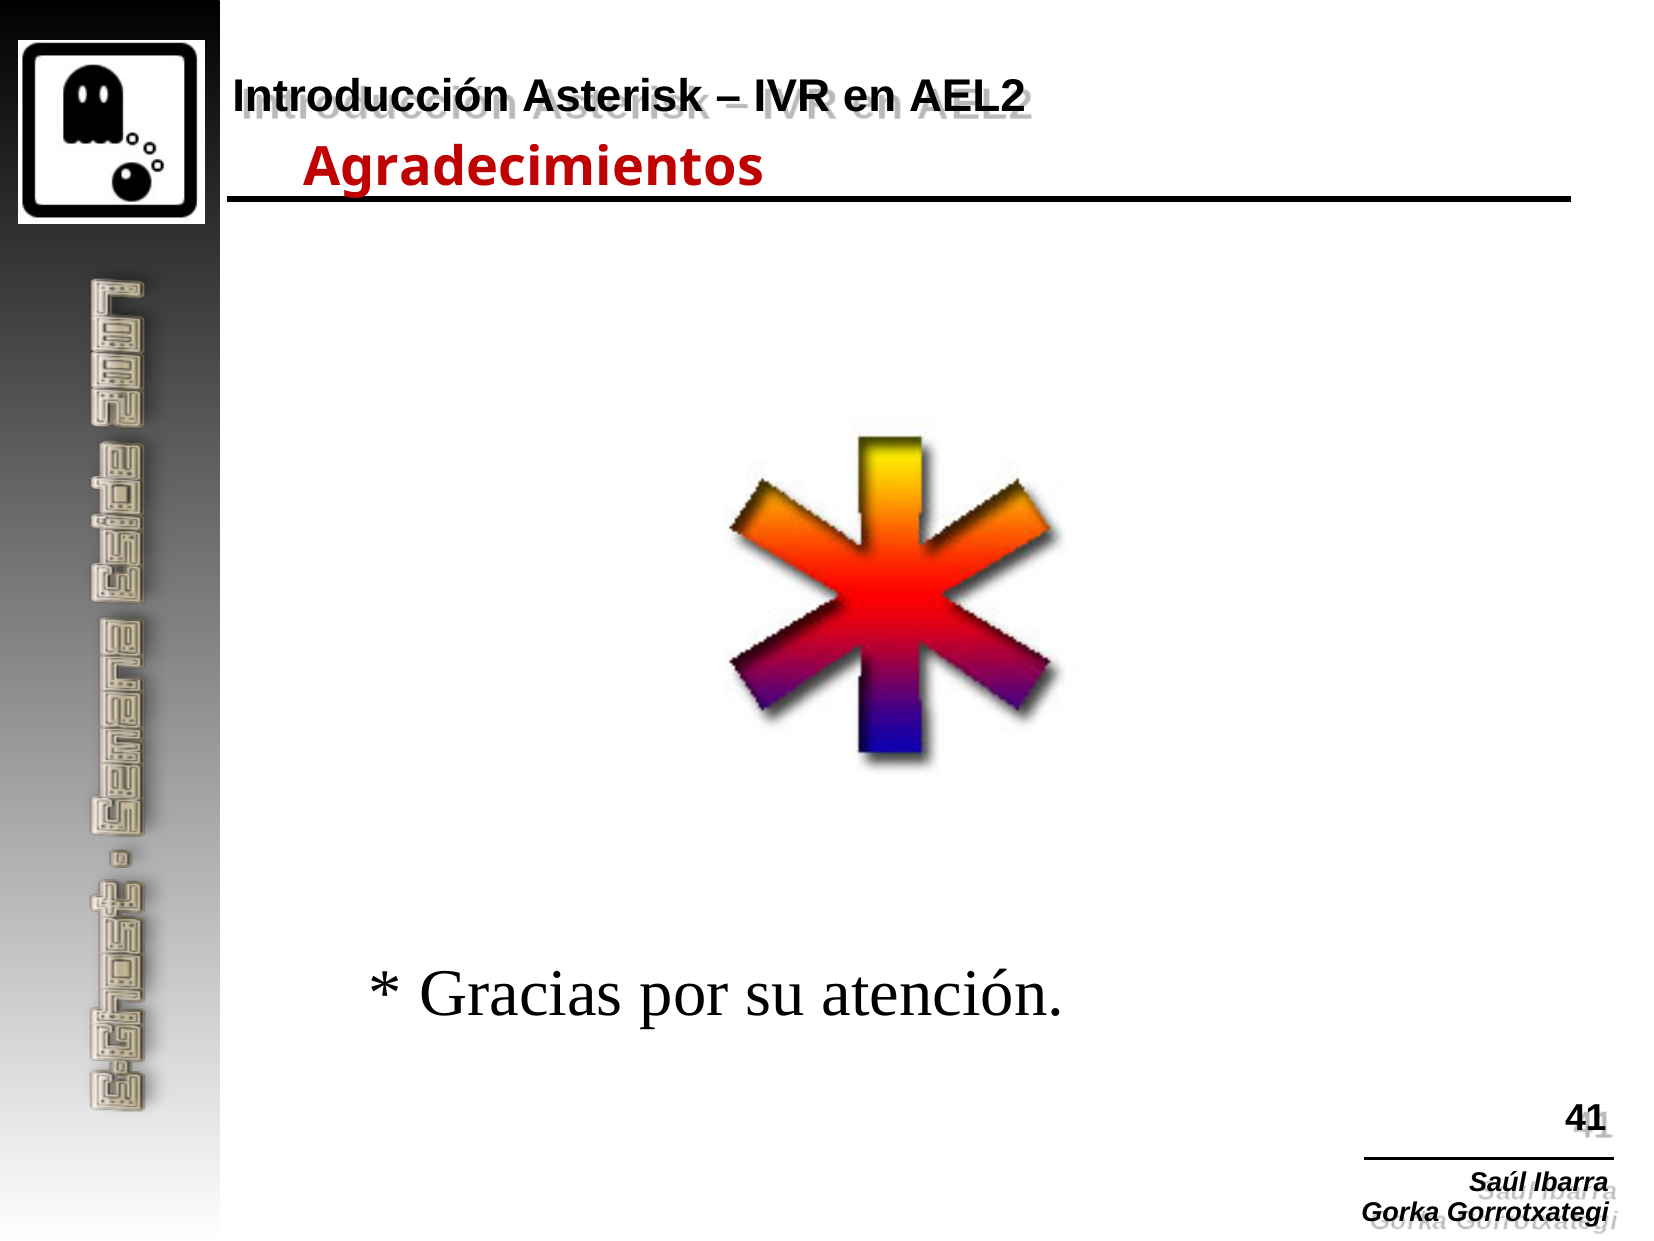

Agradecimientos
#
* Gracias por su atención.